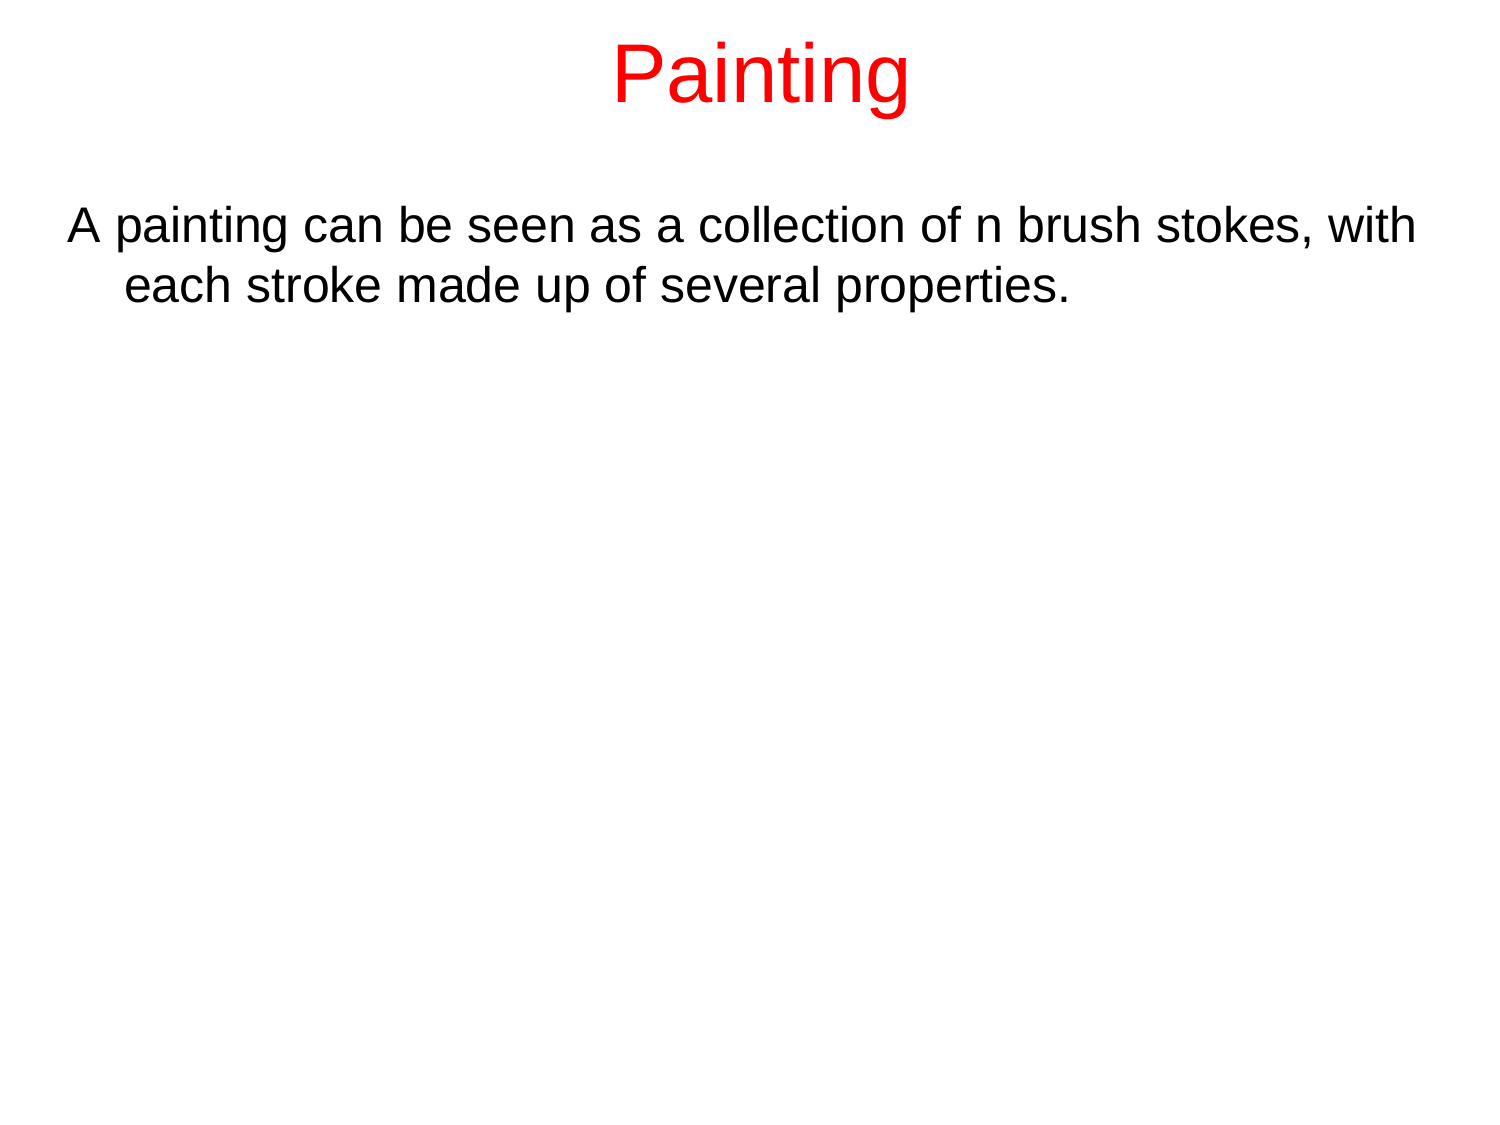

# Painting
A painting can be seen as a collection of n brush stokes, with each stroke made up of several properties.